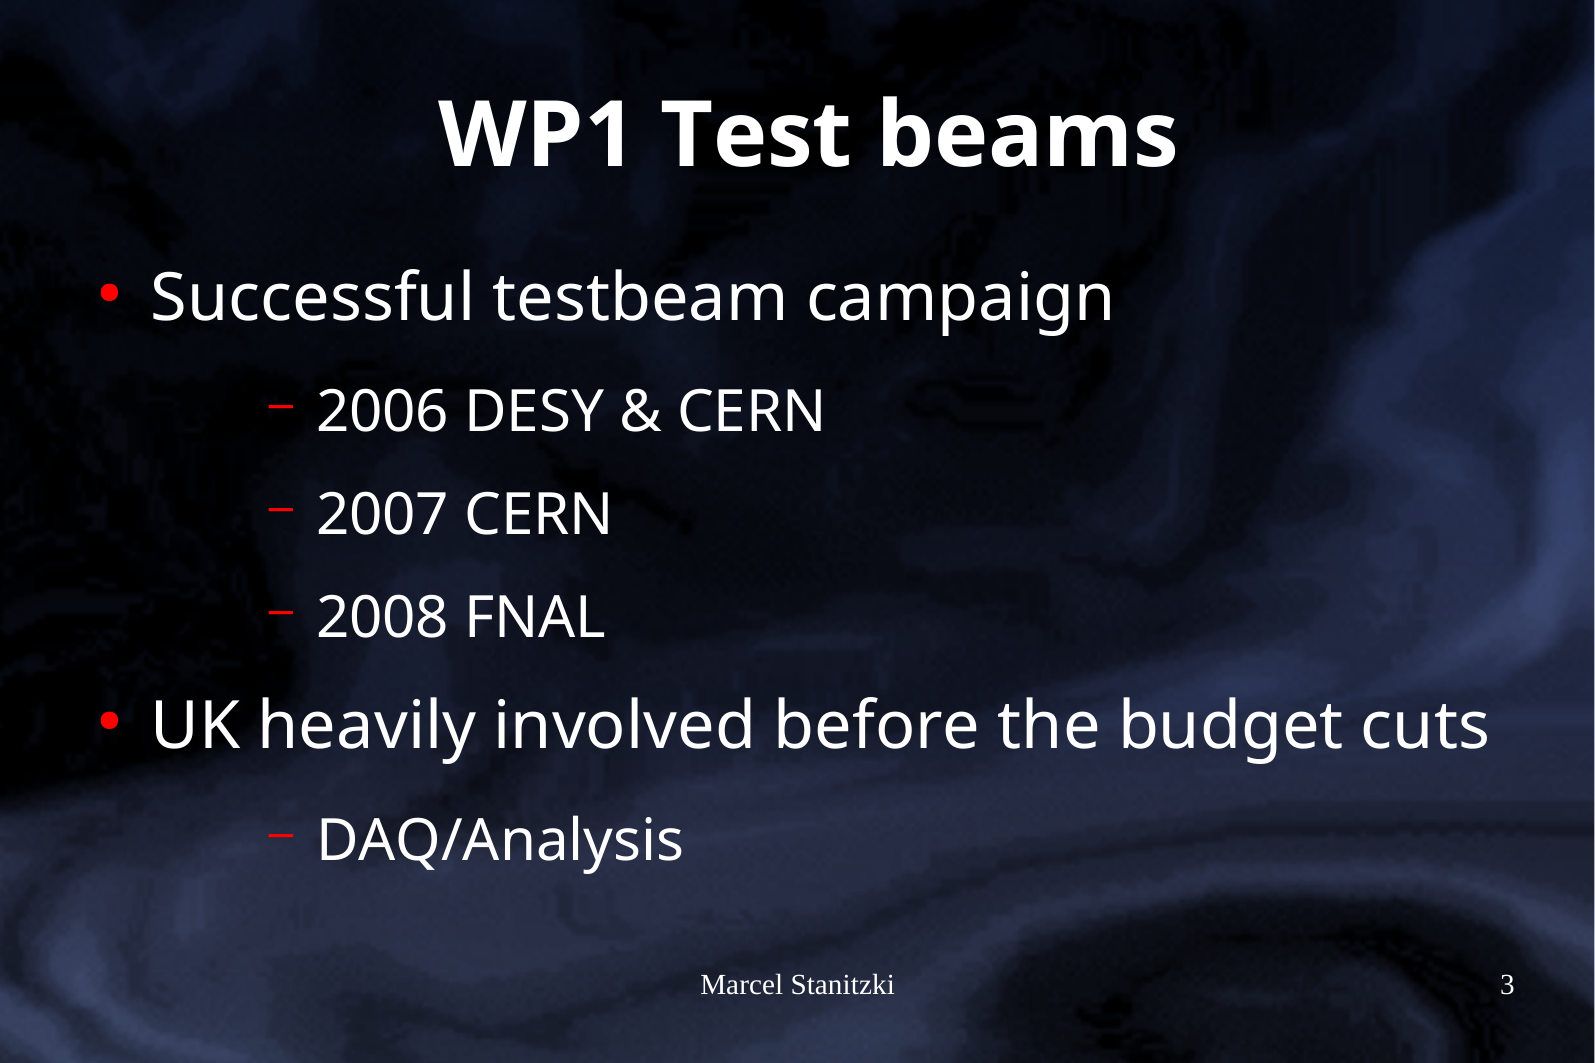

# WP1 Test beams
Successful testbeam campaign
2006 DESY & CERN
2007 CERN
2008 FNAL
UK heavily involved before the budget cuts
DAQ/Analysis
Marcel Stanitzki
3